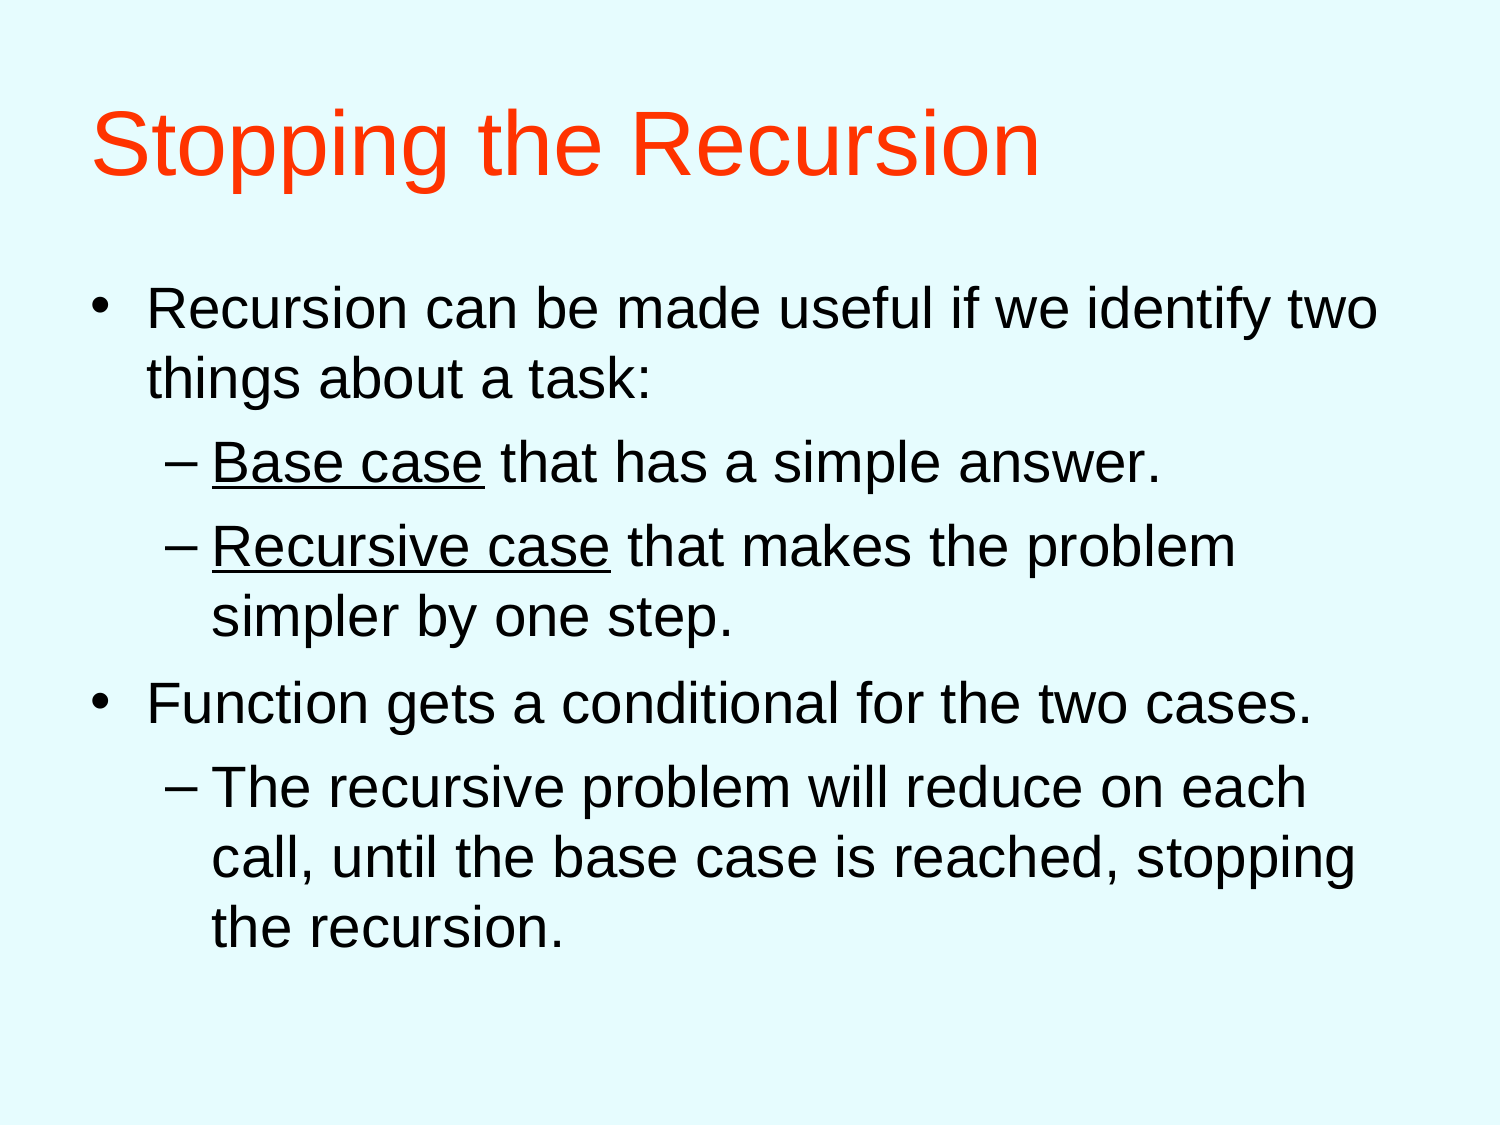

# Stopping the Recursion
Recursion can be made useful if we identify two things about a task:
Base case that has a simple answer.
Recursive case that makes the problem simpler by one step.
Function gets a conditional for the two cases.
The recursive problem will reduce on each call, until the base case is reached, stopping the recursion.